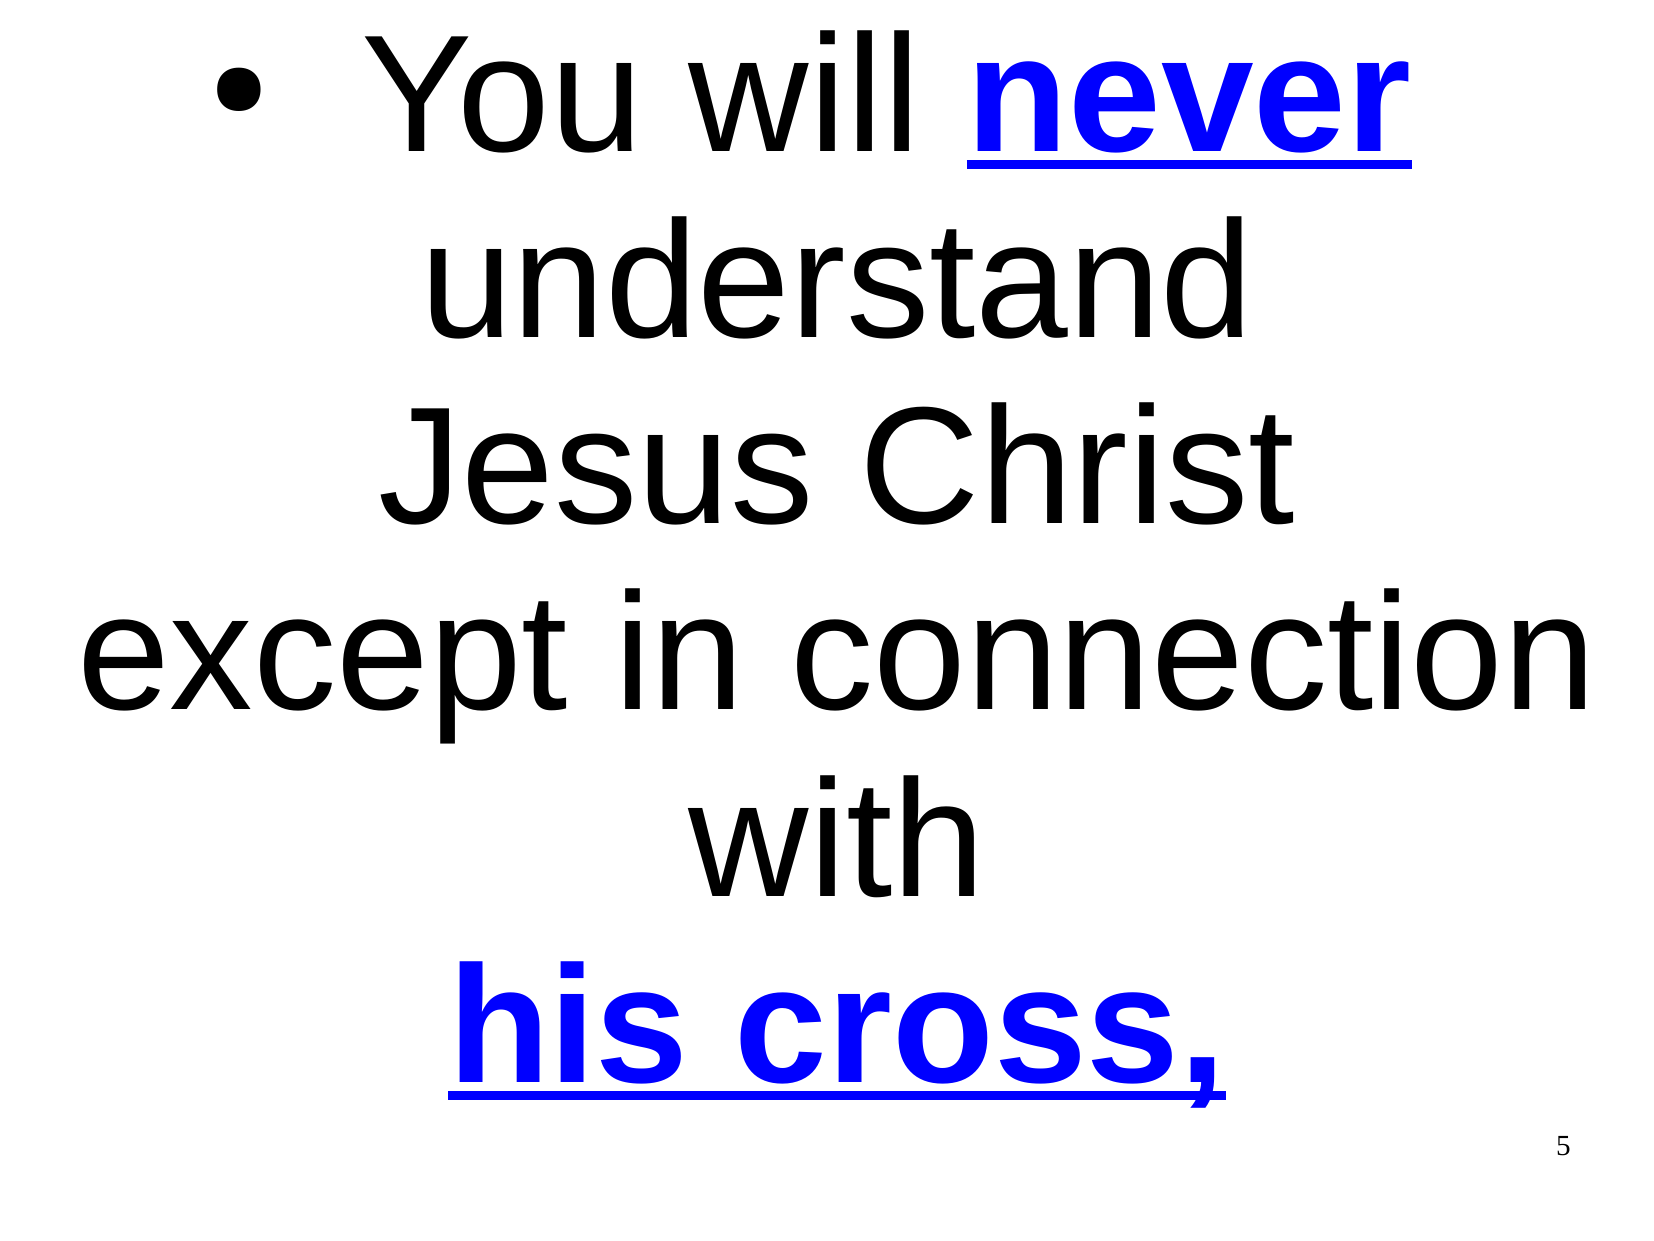

# You will never understand Jesus Christ except in connection with his cross,
5